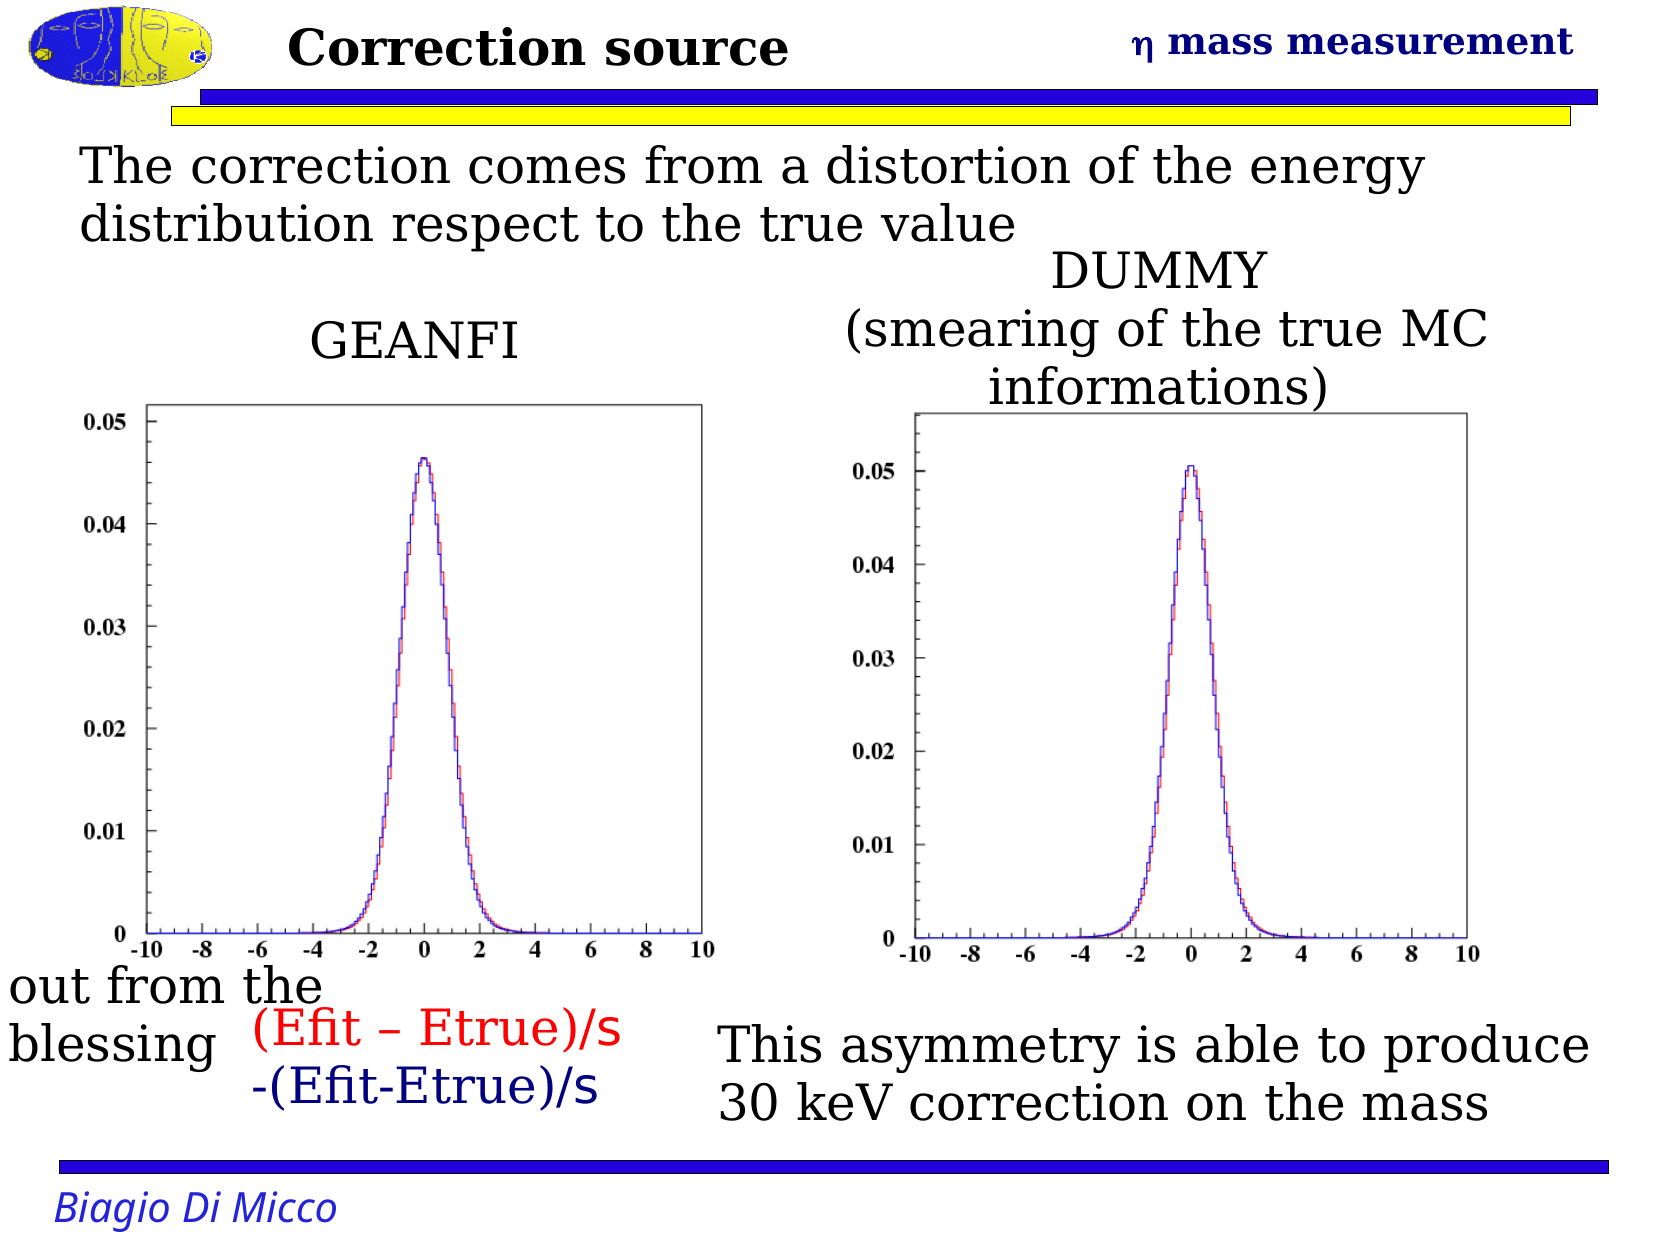

Correction source
The correction comes from a distortion of the energy distribution respect to the true value
DUMMY
 (smearing of the true MC informations)
GEANFI
out from the blessing
(Efit – Etrue)/s
-(Efit-Etrue)/s
This asymmetry is able to produce 30 keV correction on the mass